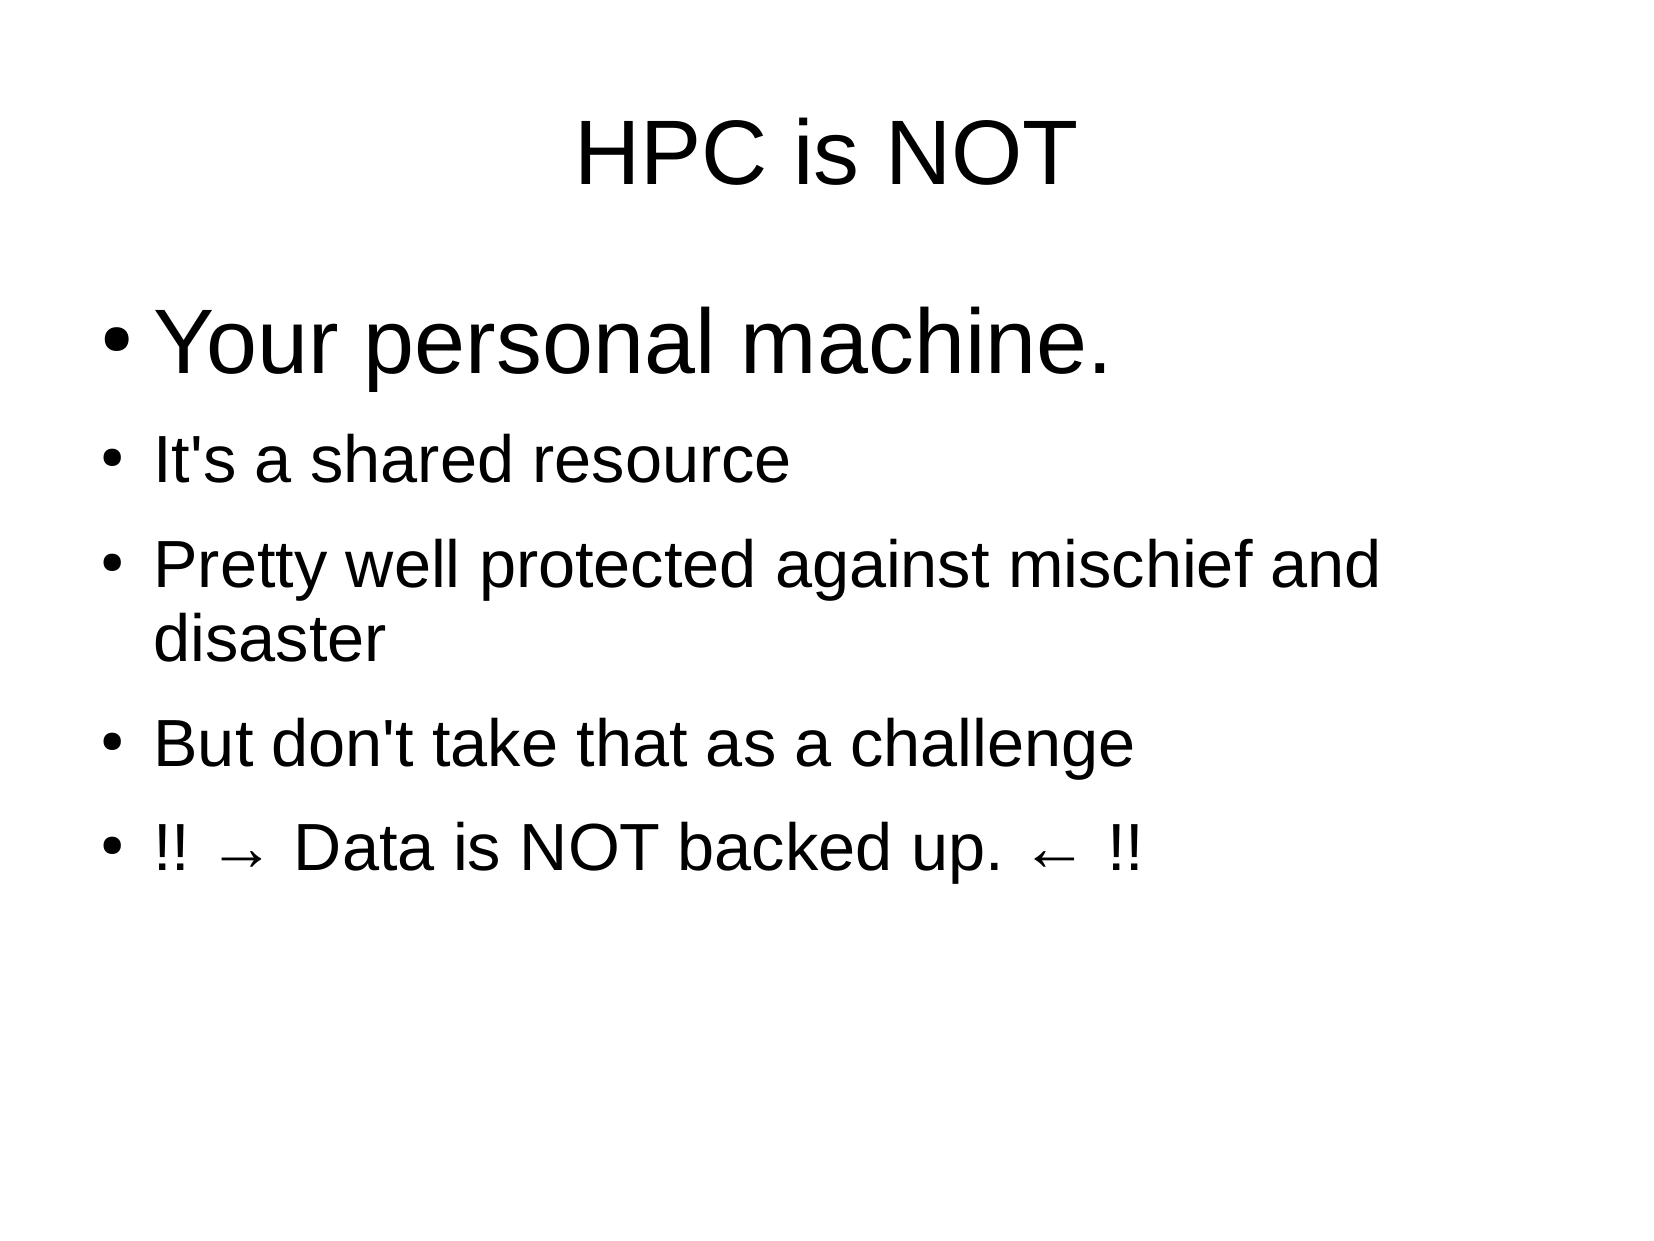

# HPC is NOT
Your personal machine.
It's a shared resource
Pretty well protected against mischief and disaster
But don't take that as a challenge
!! → Data is NOT backed up. ← !!